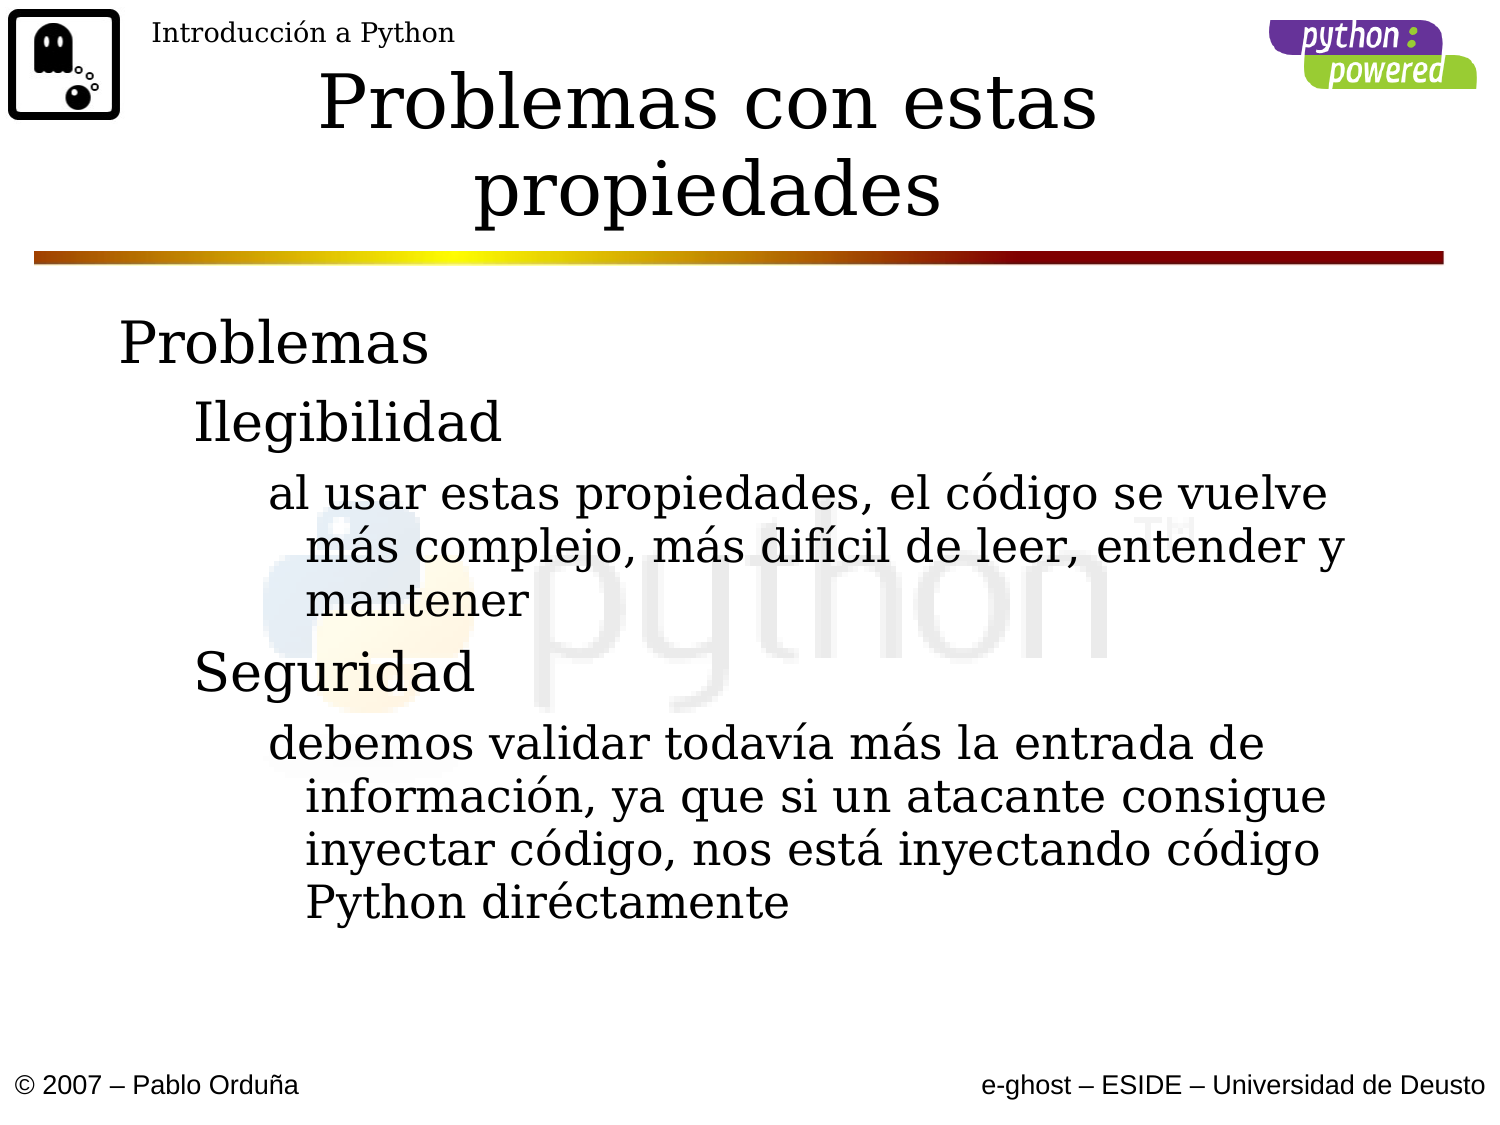

# Problemas con estas propiedades
Problemas
Ilegibilidad
al usar estas propiedades, el código se vuelve más complejo, más difícil de leer, entender y mantener
Seguridad
debemos validar todavía más la entrada de información, ya que si un atacante consigue inyectar código, nos está inyectando código Python diréctamente